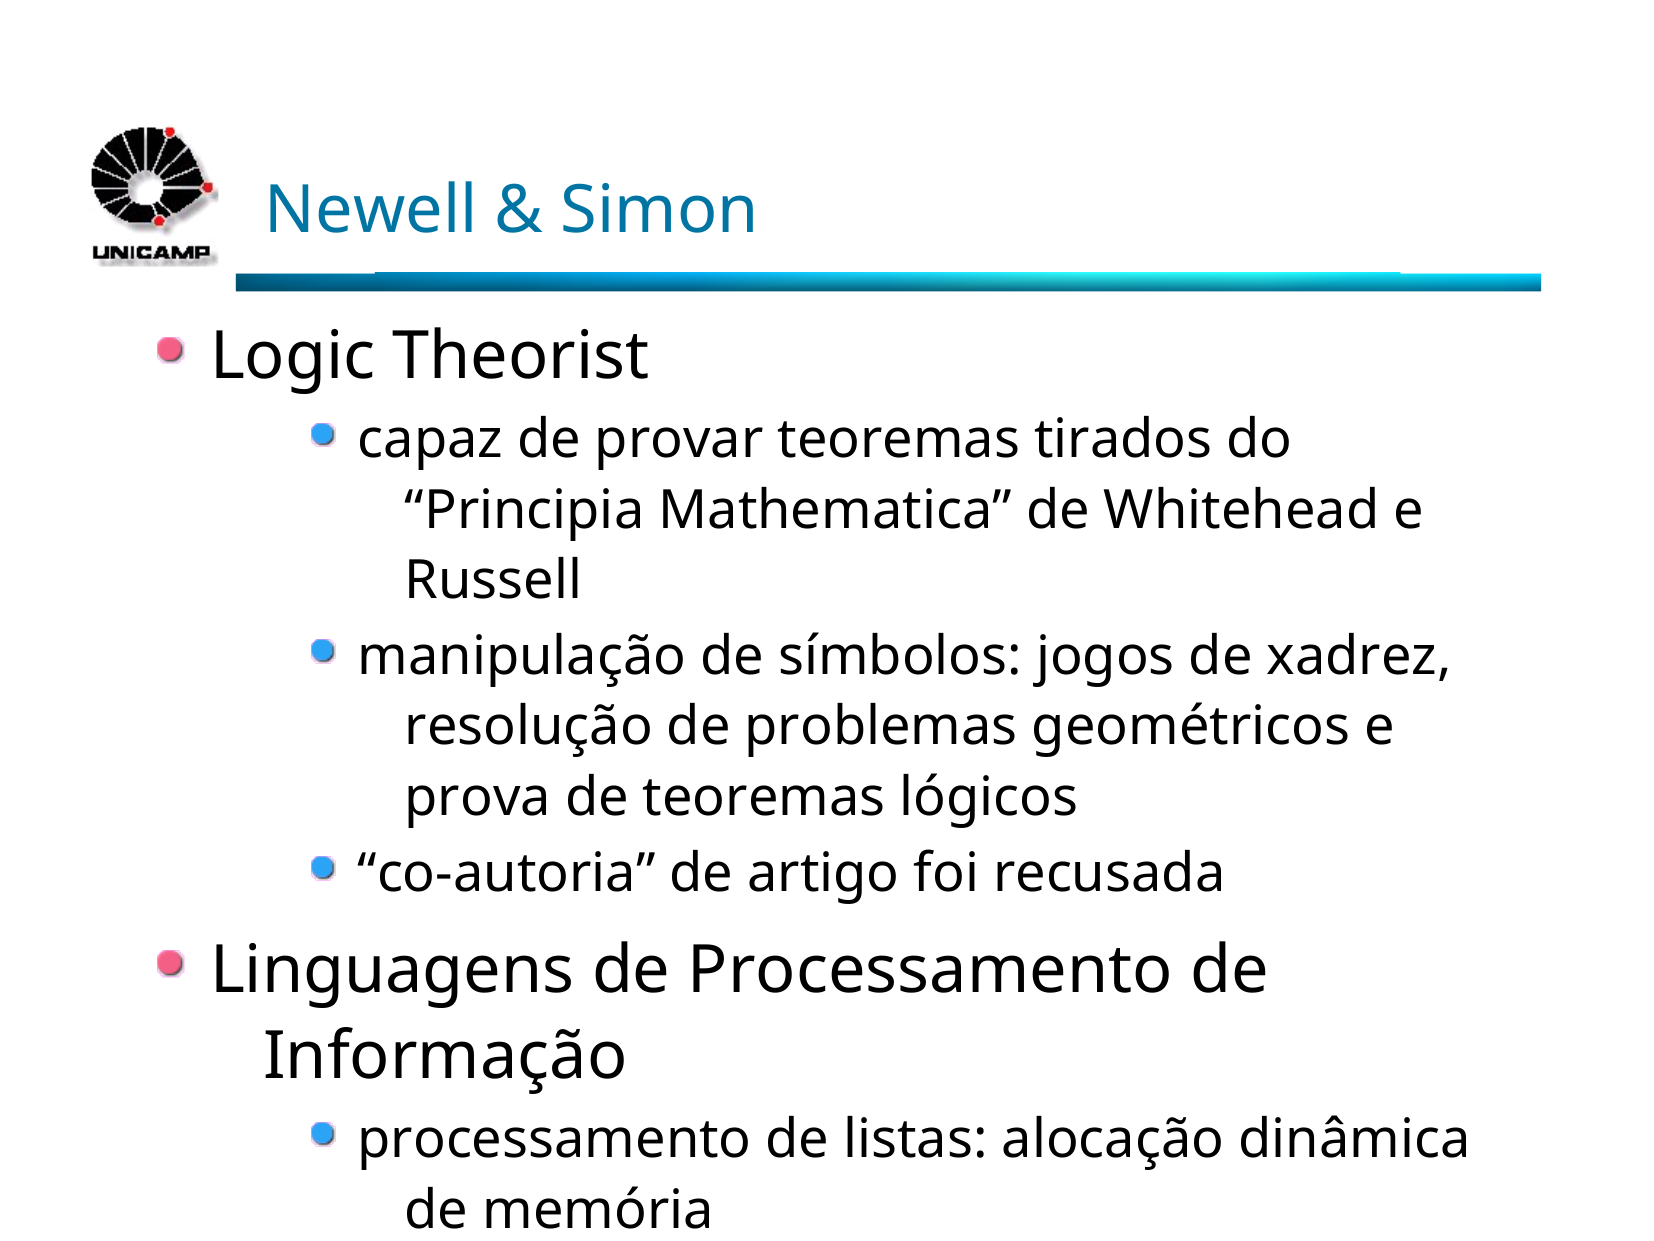

# Newell & Simon
Logic Theorist
capaz de provar teoremas tirados do “Principia Mathematica” de Whitehead e Russell
manipulação de símbolos: jogos de xadrez, resolução de problemas geométricos e prova de teoremas lógicos
“co-autoria” de artigo foi recusada
Linguagens de Processamento de Informação
processamento de listas: alocação dinâmica de memória